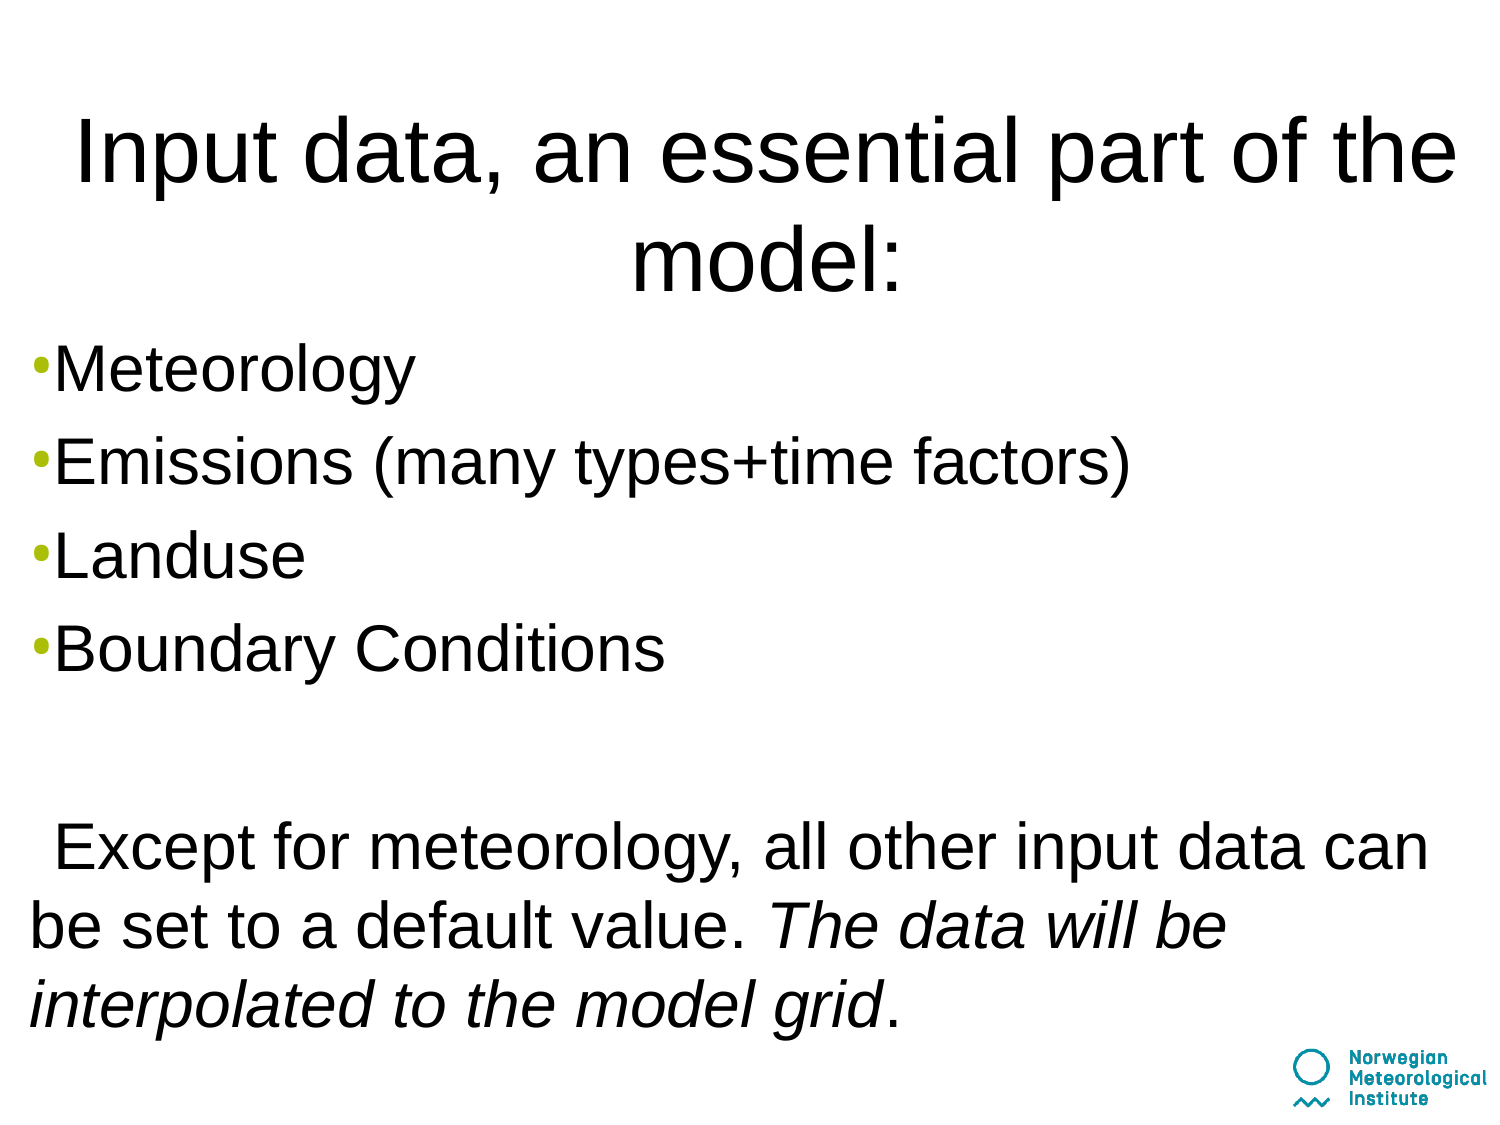

# Input data, an essential part of the model:
Meteorology
Emissions (many types+time factors)
Landuse
Boundary Conditions
Except for meteorology, all other input data can be set to a default value. The data will be interpolated to the model grid.